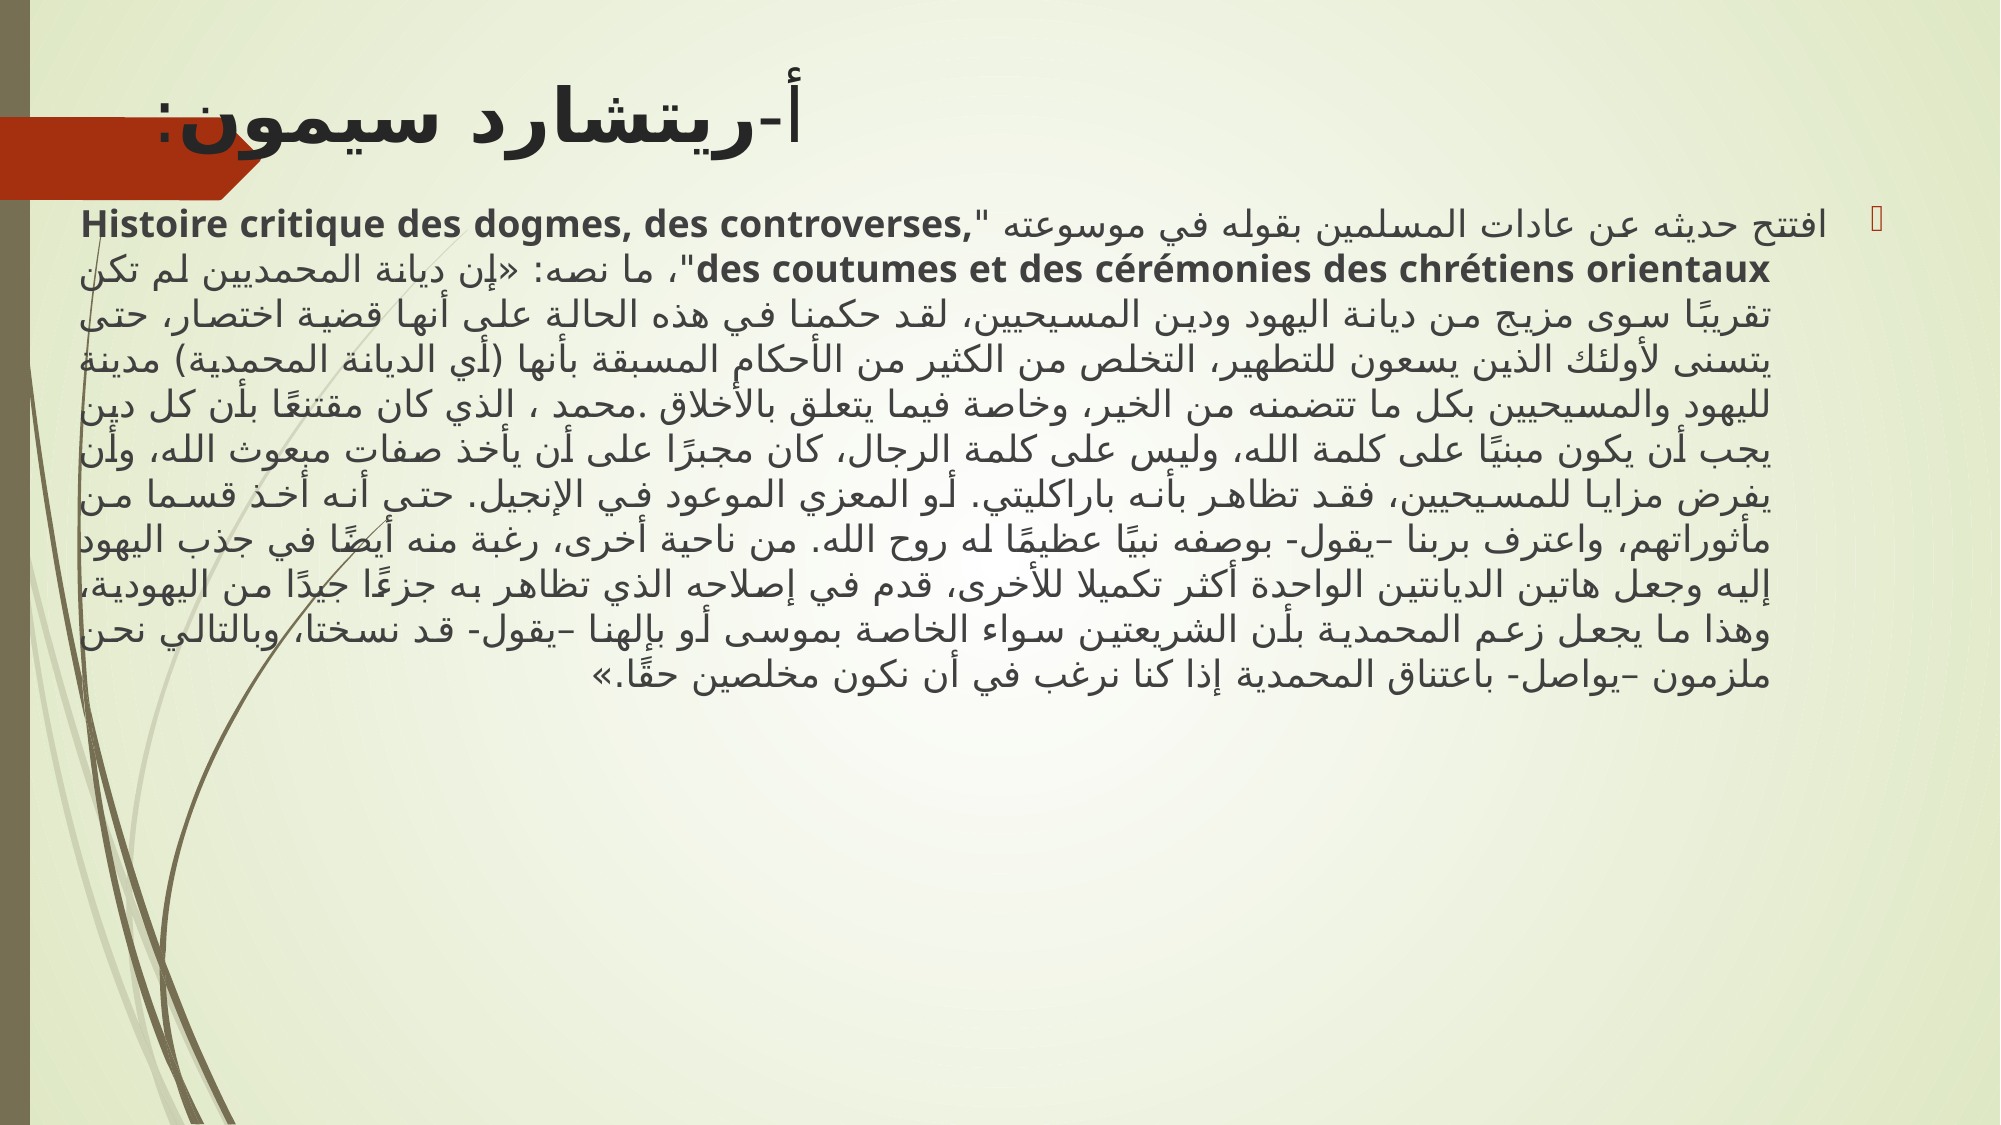

# أ-ريتشارد سيمون:
افتتح حديثه عن عادات المسلمين بقوله في موسوعته "Histoire critique des dogmes, des controverses, des coutumes et des cérémonies des chrétiens orientaux"، ما نصه: «إن ديانة المحمديين لم تكن تقريبًا سوى مزيج من ديانة اليهود ودين المسيحيين، لقد حكمنا في هذه الحالة على أنها قضية اختصار، حتى يتسنى لأولئك الذين يسعون للتطهير، التخلص من الكثير من الأحكام المسبقة بأنها (أي الديانة المحمدية) مدينة لليهود والمسيحيين بكل ما تتضمنه من الخير، وخاصة فيما يتعلق بالأخلاق .محمد ، الذي كان مقتنعًا بأن كل دين يجب أن يكون مبنيًا على كلمة الله، وليس على كلمة الرجال، كان مجبرًا على أن يأخذ صفات مبعوث الله، وأن يفرض مزايا للمسيحيين، فقد تظاهر بأنه باراكليتي. أو المعزي الموعود في الإنجيل. حتى أنه أخذ قسما من مأثوراتهم، واعترف بربنا –يقول- بوصفه نبيًا عظيمًا له روح الله. من ناحية أخرى، رغبة منه أيضًا في جذب اليهود إليه وجعل هاتين الديانتين الواحدة أكثر تكميلا للأخرى، قدم في إصلاحه الذي تظاهر به جزءًا جيدًا من اليهودية، وهذا ما يجعل زعم المحمدية بأن الشريعتين سواء الخاصة بموسى أو بإلهنا –يقول- قد نسختا، وبالتالي نحن ملزمون –يواصل- باعتناق المحمدية إذا كنا نرغب في أن نكون مخلصين حقًا.»